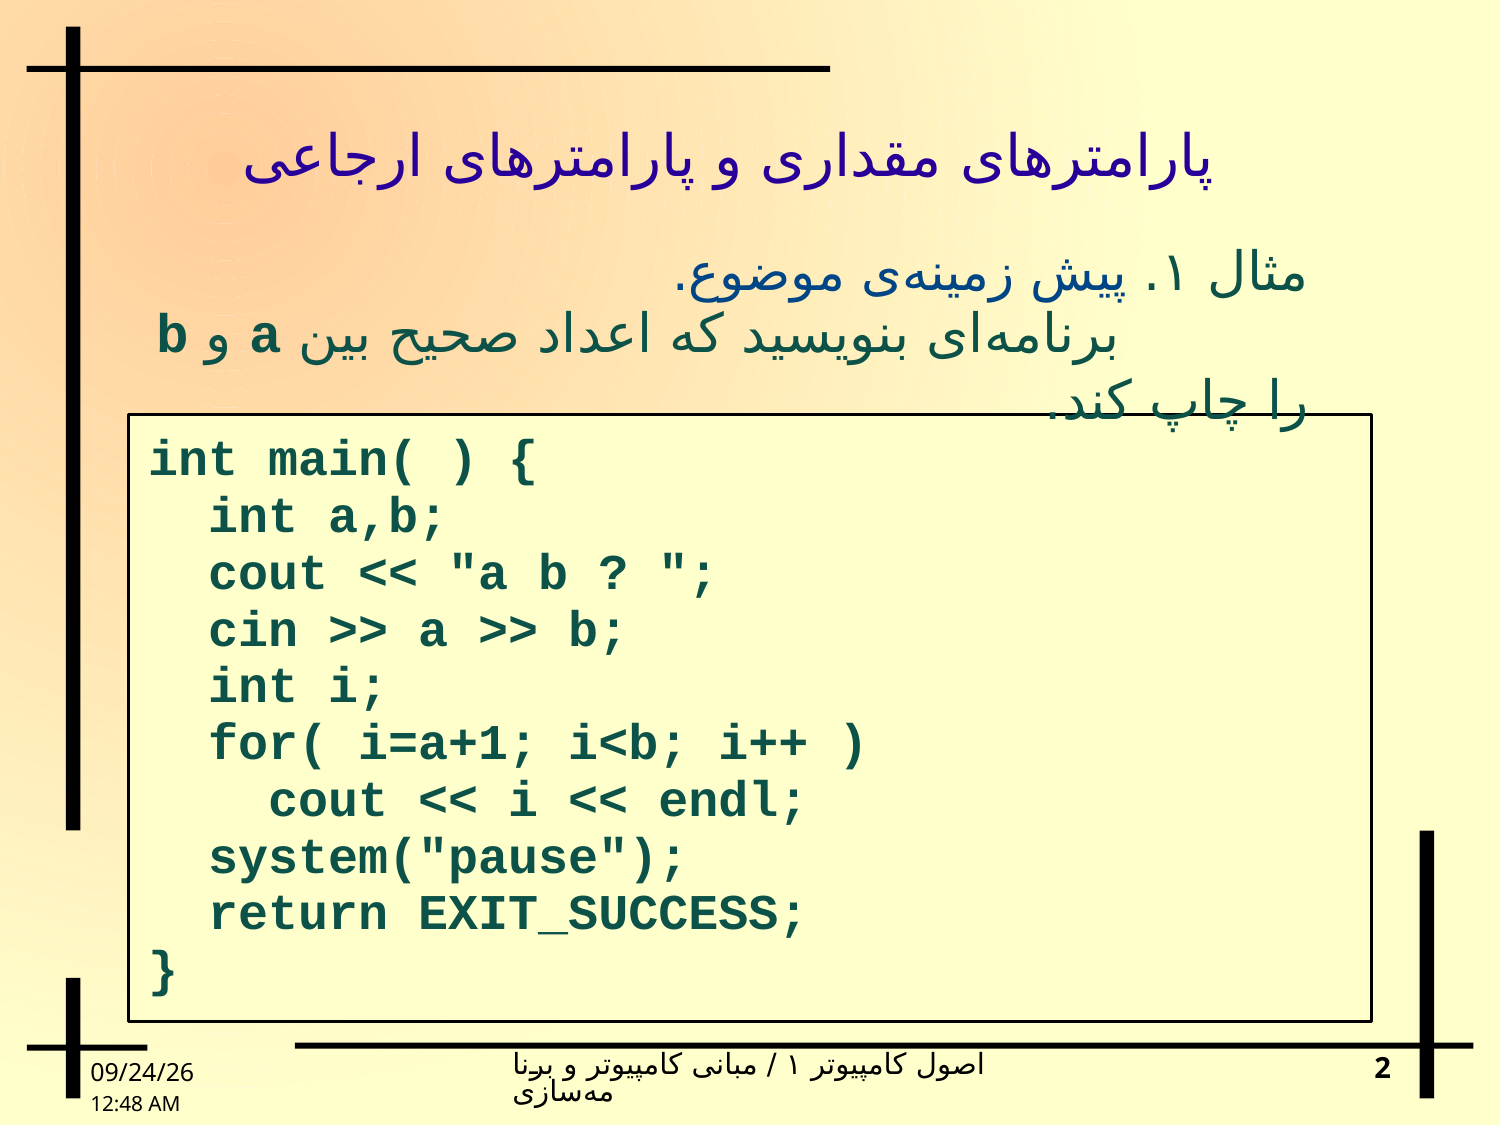

پارامترهای مقداری و پارامترهای ارجاعی
مثال ۱. پیش زمینه‌ی موضوع.
 برنامه‌ای بنویسید که اعداد صحیح بین a و b را چاپ کند.
# int main( ) {
 int a,b;
 cout << "a b ? ";
 cin >> a >> b;
 int i;
 for( i=a+1; i<b; i++ )
 cout << i << endl;
 system("pause");
 return EXIT_SUCCESS;
}
اصول کامپیوتر ۱ / مبانی کامپیوتر و برنامه‌سازی
2